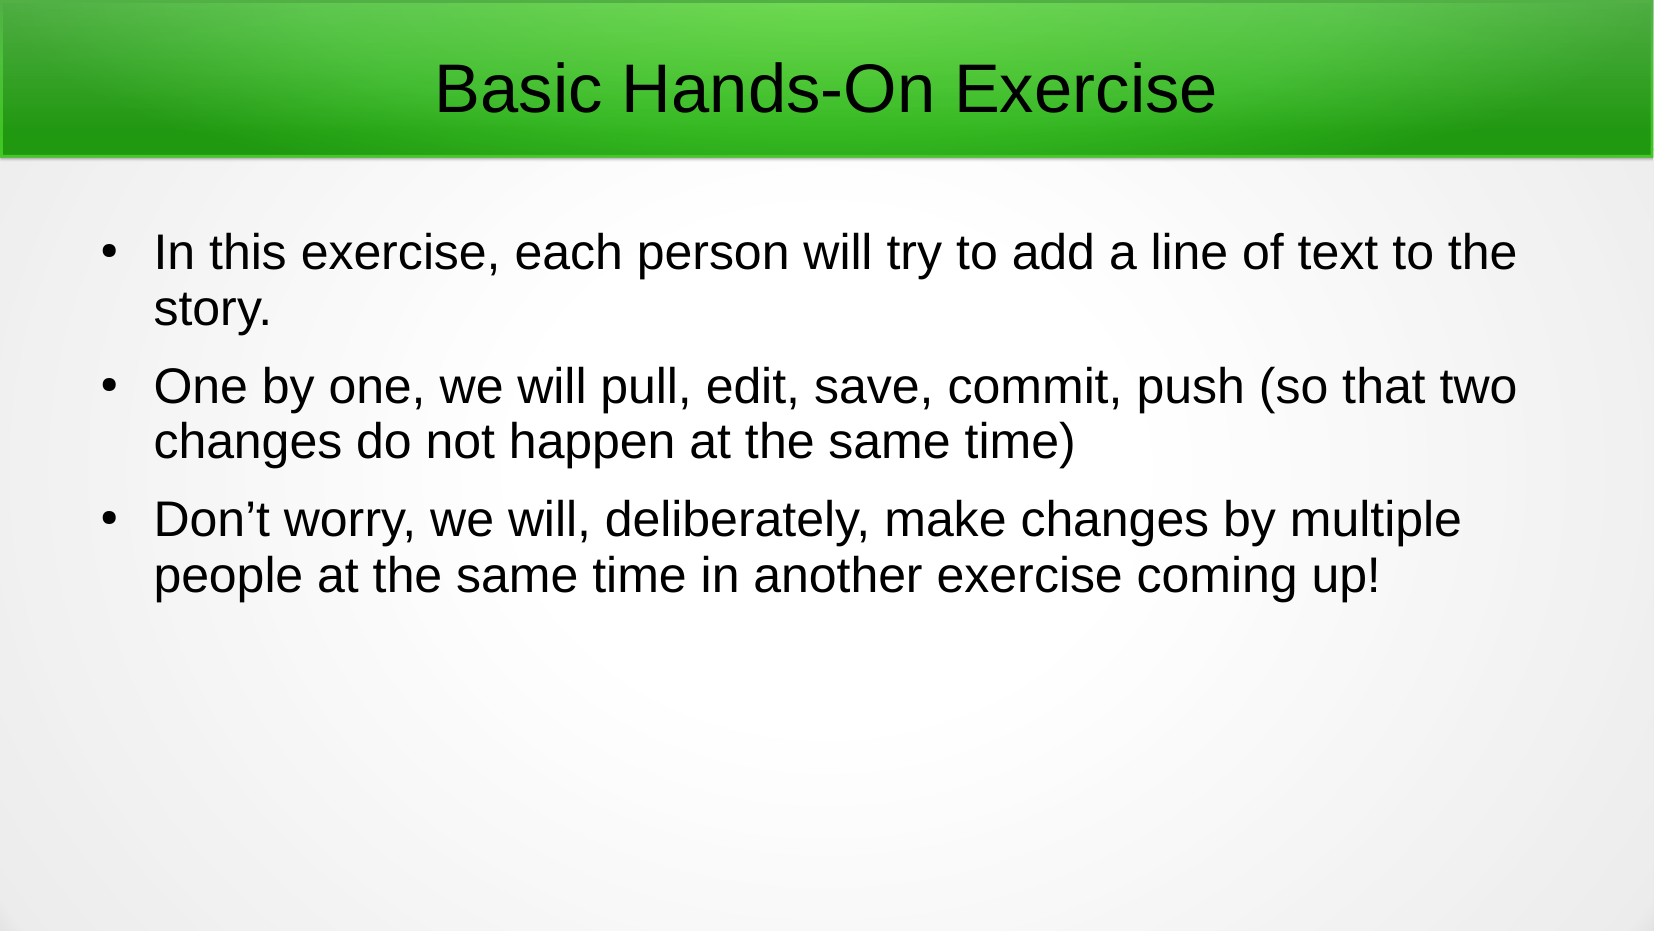

# Basic Hands-On Exercise
In this exercise, each person will try to add a line of text to the story.
One by one, we will pull, edit, save, commit, push (so that two changes do not happen at the same time)
Don’t worry, we will, deliberately, make changes by multiple people at the same time in another exercise coming up!